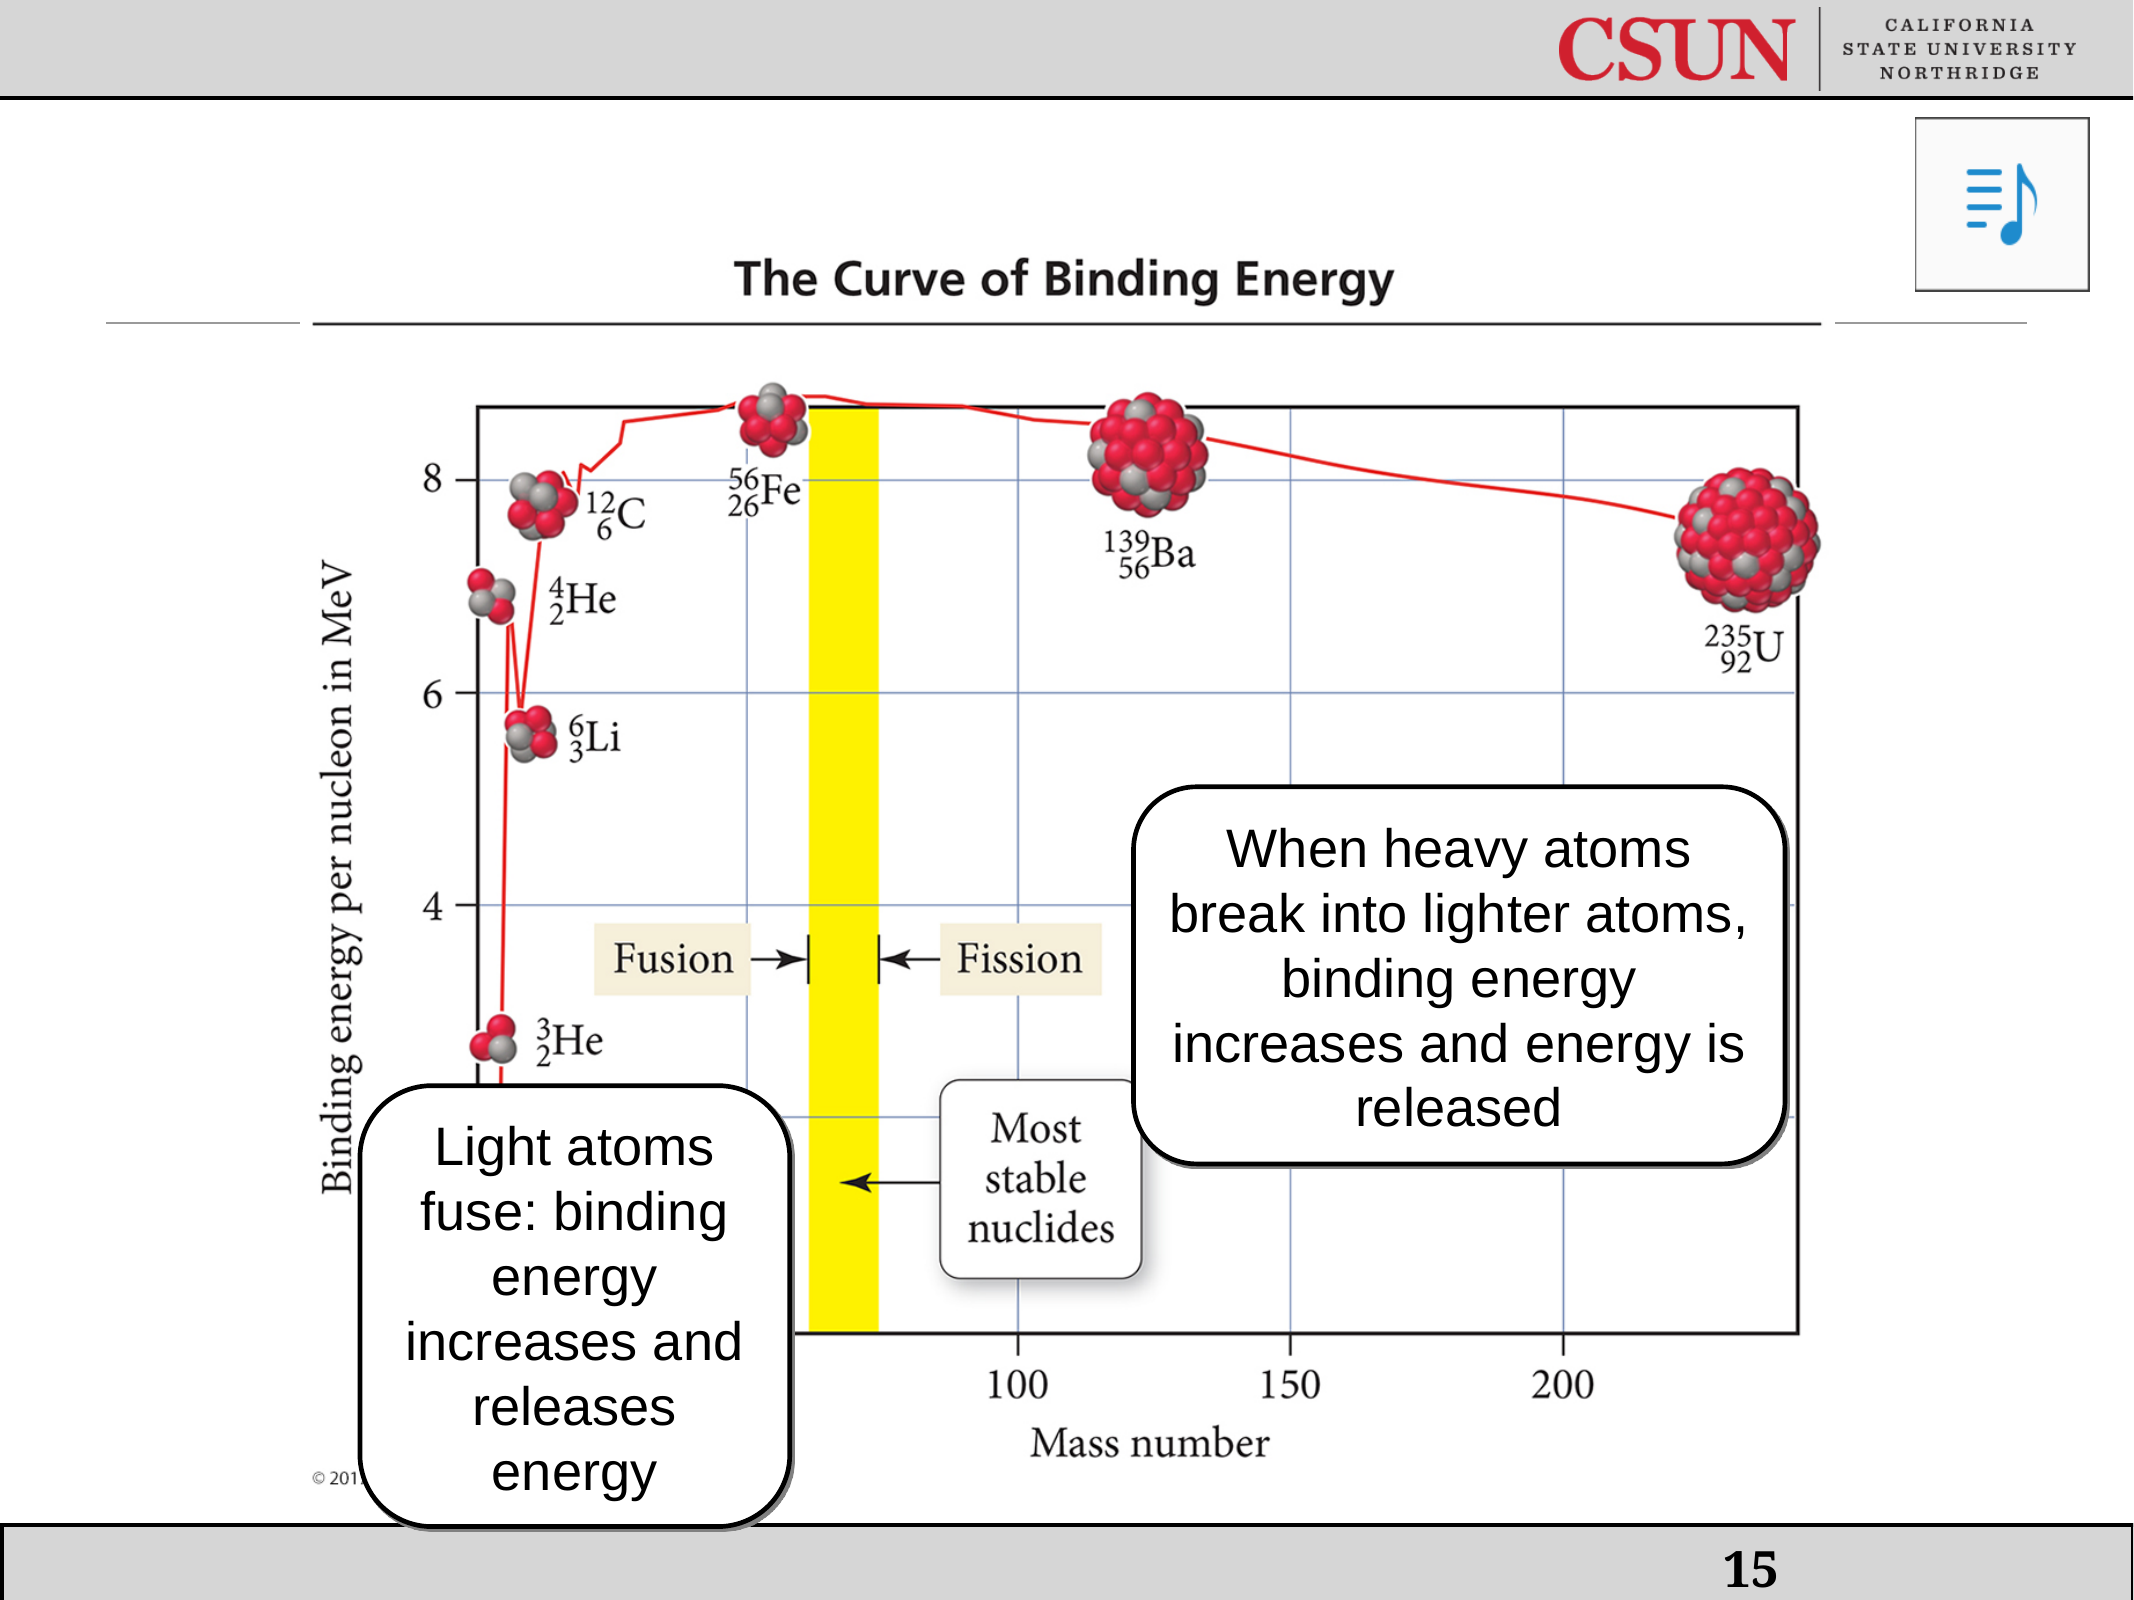

When heavy atoms break into lighter atoms, binding energy increases and energy is released
Light atoms fuse: binding energy increases and releases energy
15